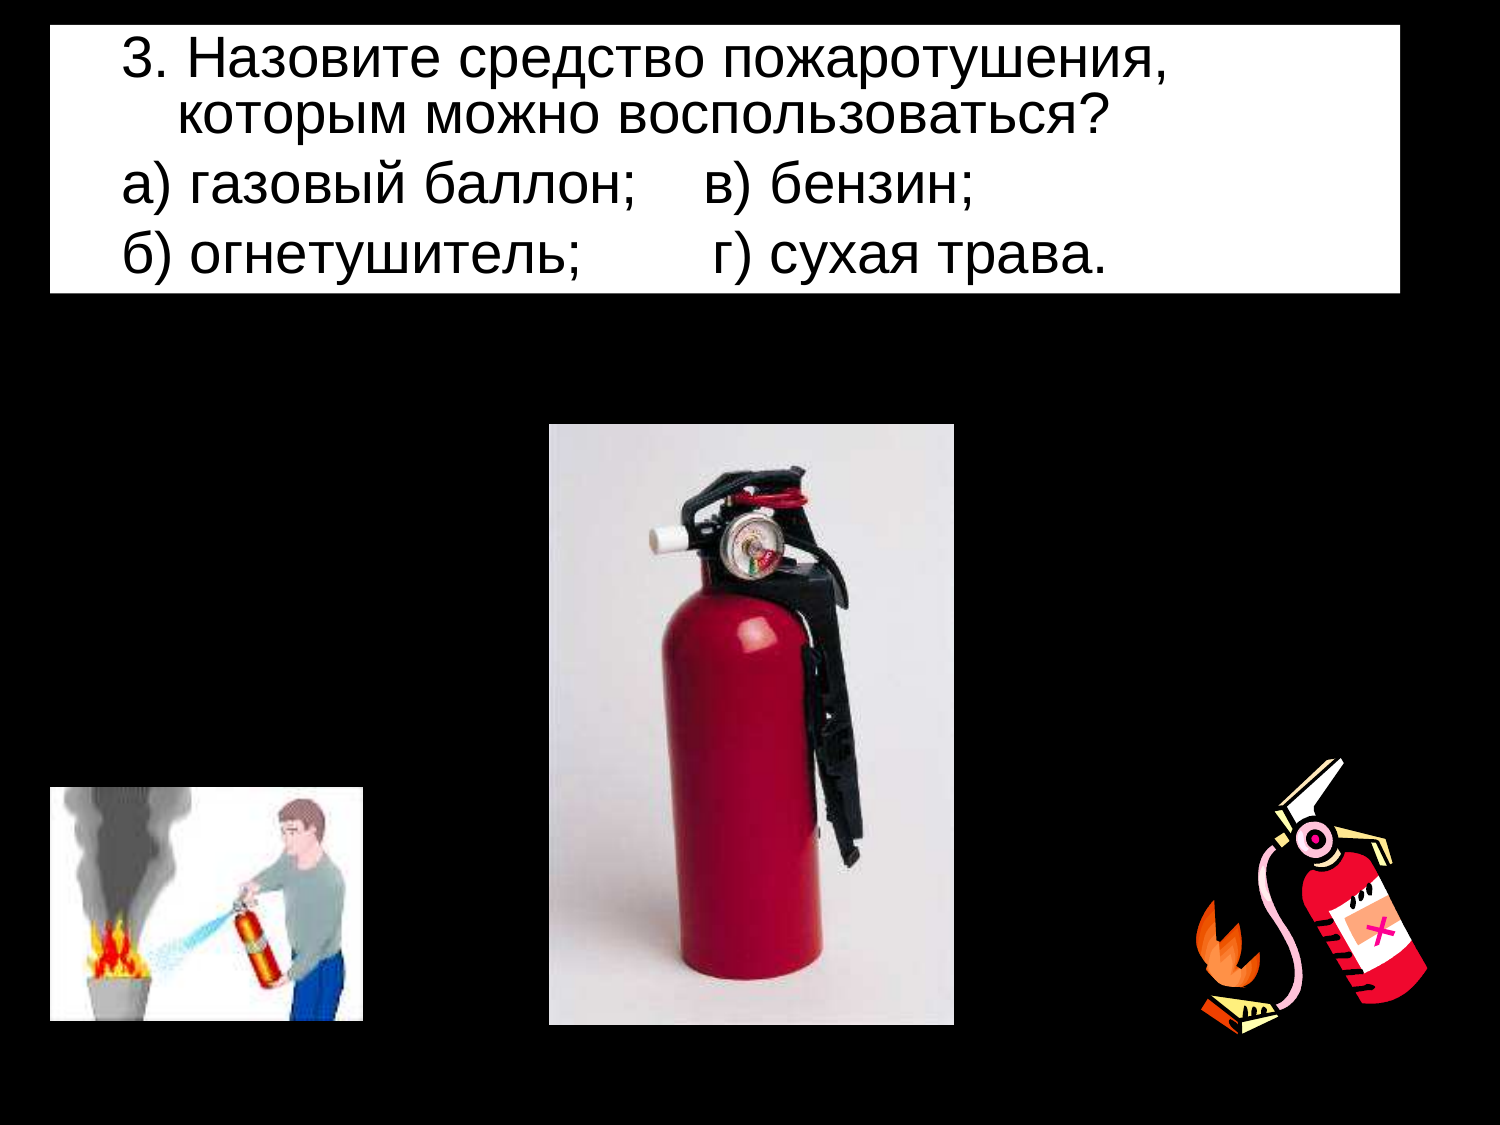

# 3. Назовите средство пожаротушения, которым можно воспользоваться?
а) газовый баллон; в) бензин;
б) огнетушитель; г) сухая трава.
3. Назовите средство пожаротушения, которым можно воспользоваться? А) газовый баллон; в) бензин; б) огнетушитель; г) сухая трава.